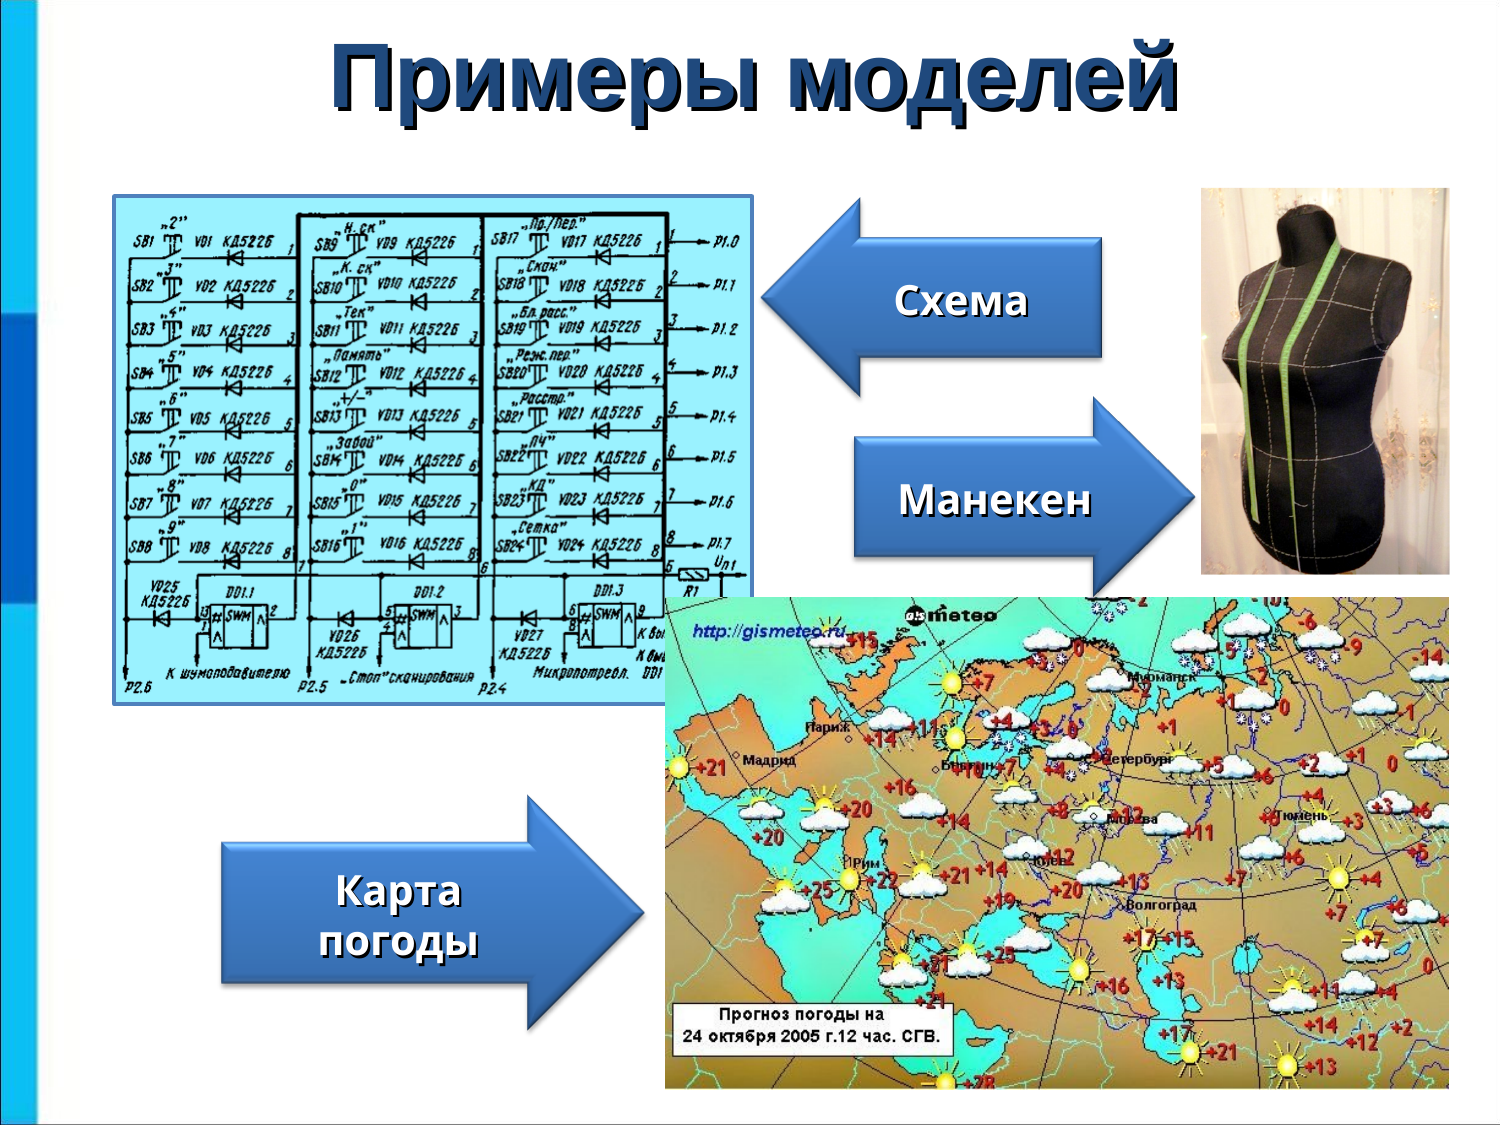

# Примеры моделей
Схема
Манекен
Карта
погоды